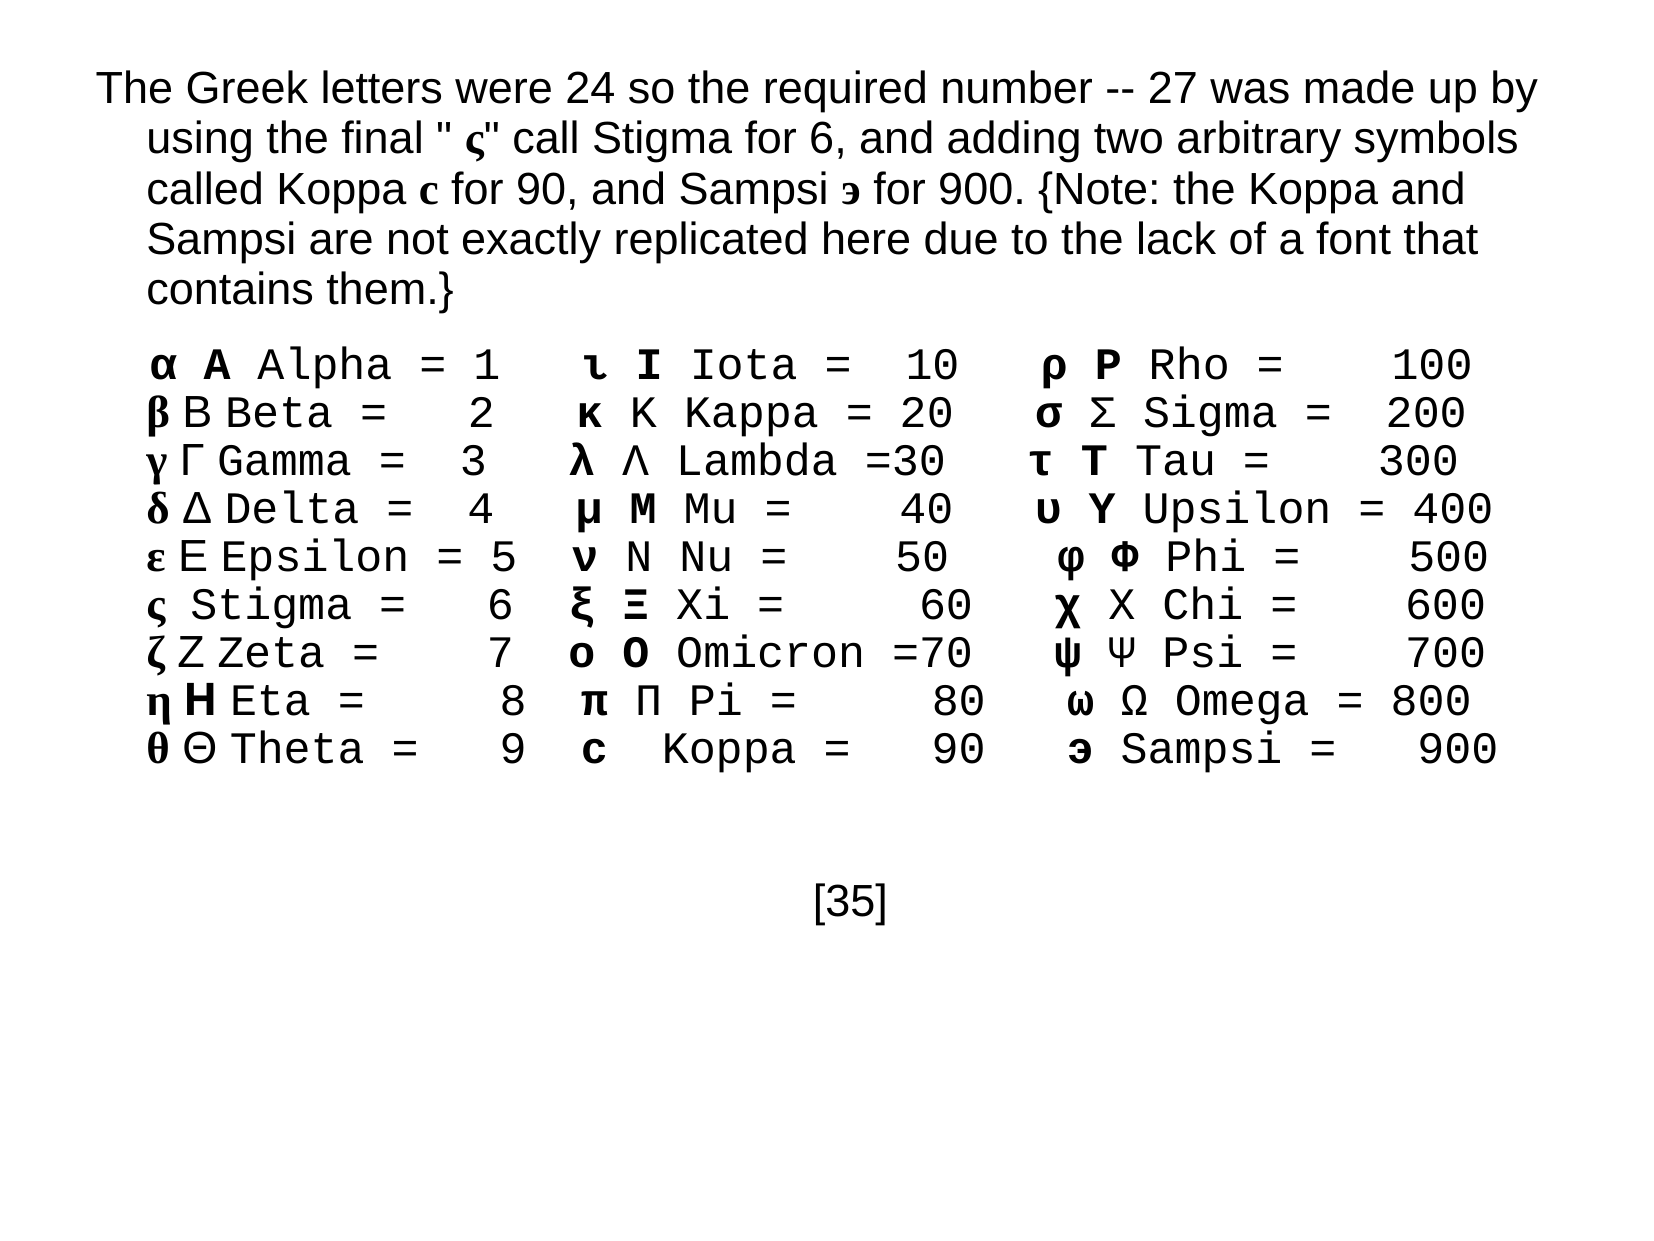

# The Greek letters were 24 so the required number -- 27 was made up by using the final " ς" call Stigma for 6, and adding two arbitrary symbols called Koppa с for 90, and Sampsi э for 900. {Note: the Koppa and Sampsi are not exactly replicated here due to the lack of a font that contains them.}
 α Α Alpha = 1 ι Ι Iota = 10 ρ Ρ Rho = 100
β Β Beta = 2 κ Κ Kappa = 20 σ Σ Sigma = 200
γ Γ Gamma = 3 λ Λ Lambda =30 τ Τ Tau = 300
δ Δ Delta = 4 μ Μ Mu = 40 υ Υ Upsilon = 400
ε Ε Epsilon = 5 ν Ν Nu = 50 φ Φ Phi = 500
ς Stigma = 6 ξ Ξ Xi = 60 χ Χ Chi = 600
ζ Ζ Zeta = 7 ο Ο Omicron =70 ψ Ψ Psi = 700
η Η Eta = 8 π Π Pi = 80 ω Ω Omega = 800
θ Θ Theta = 9 с Koppa = 90 э Sampsi = 900
[35]